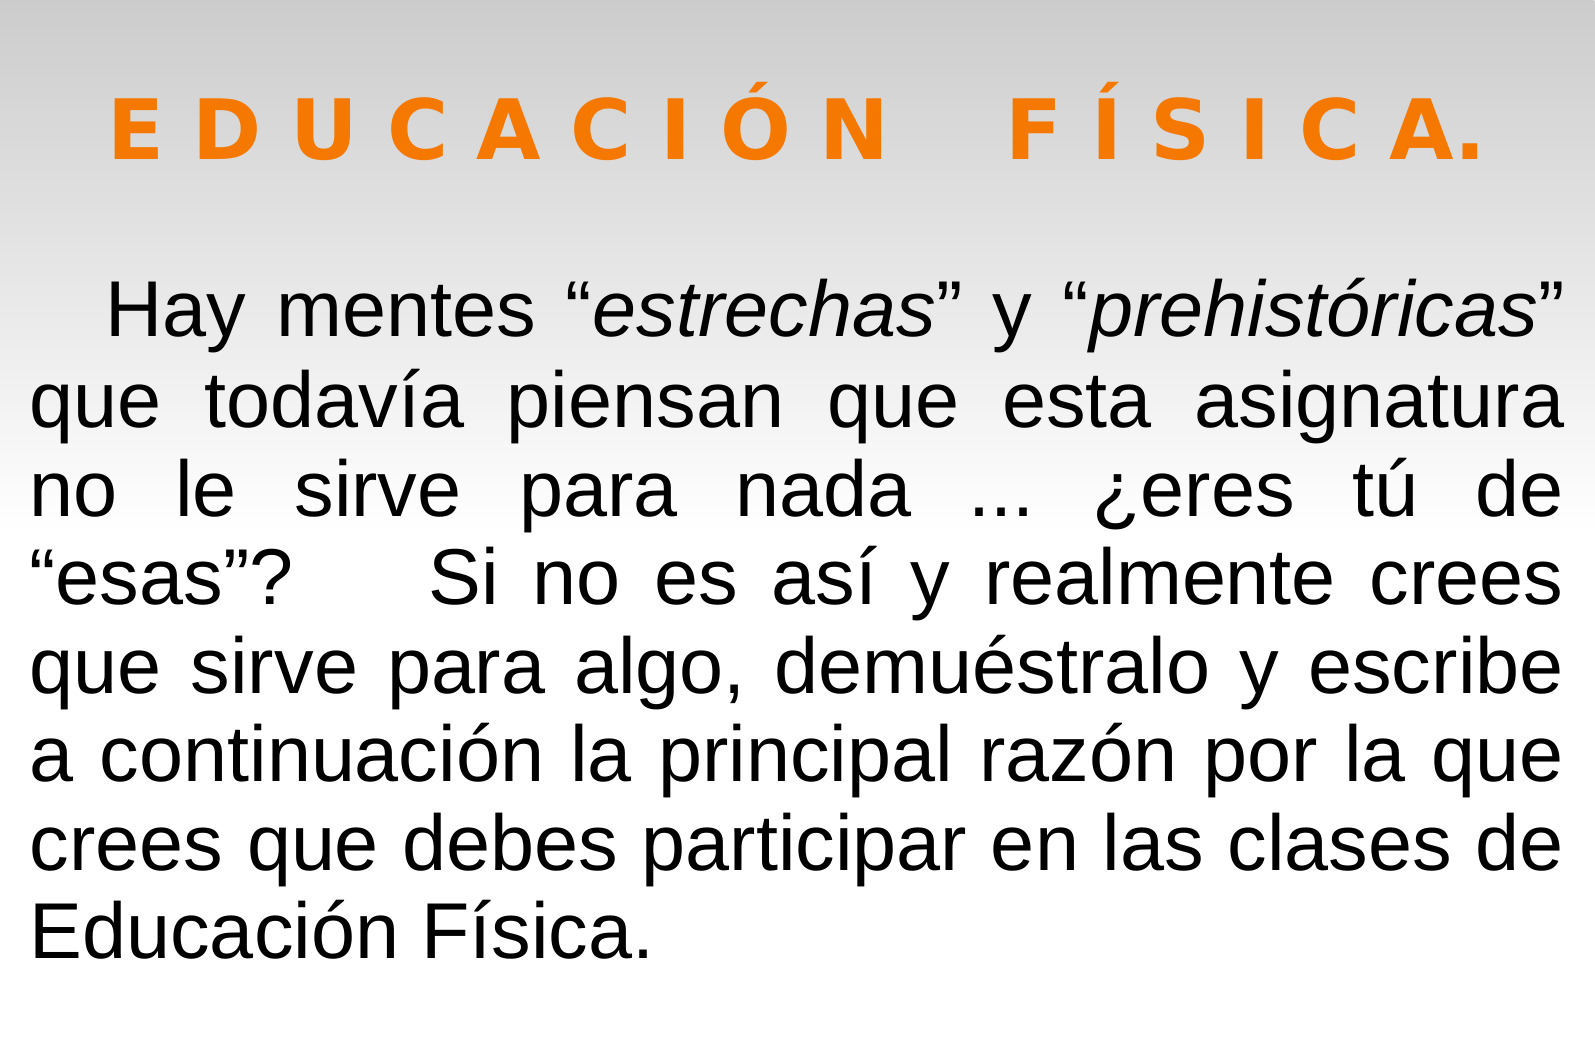

# E D U C A C I Ó N F Í S I C A.
 Hay mentes “estrechas” y “prehistóricas” que todavía piensan que esta asignatura no le sirve para nada ... ¿eres tú de “esas”? Si no es así y realmente crees que sirve para algo, demuéstralo y escribe a continuación la principal razón por la que crees que debes participar en las clases de Educación Física.